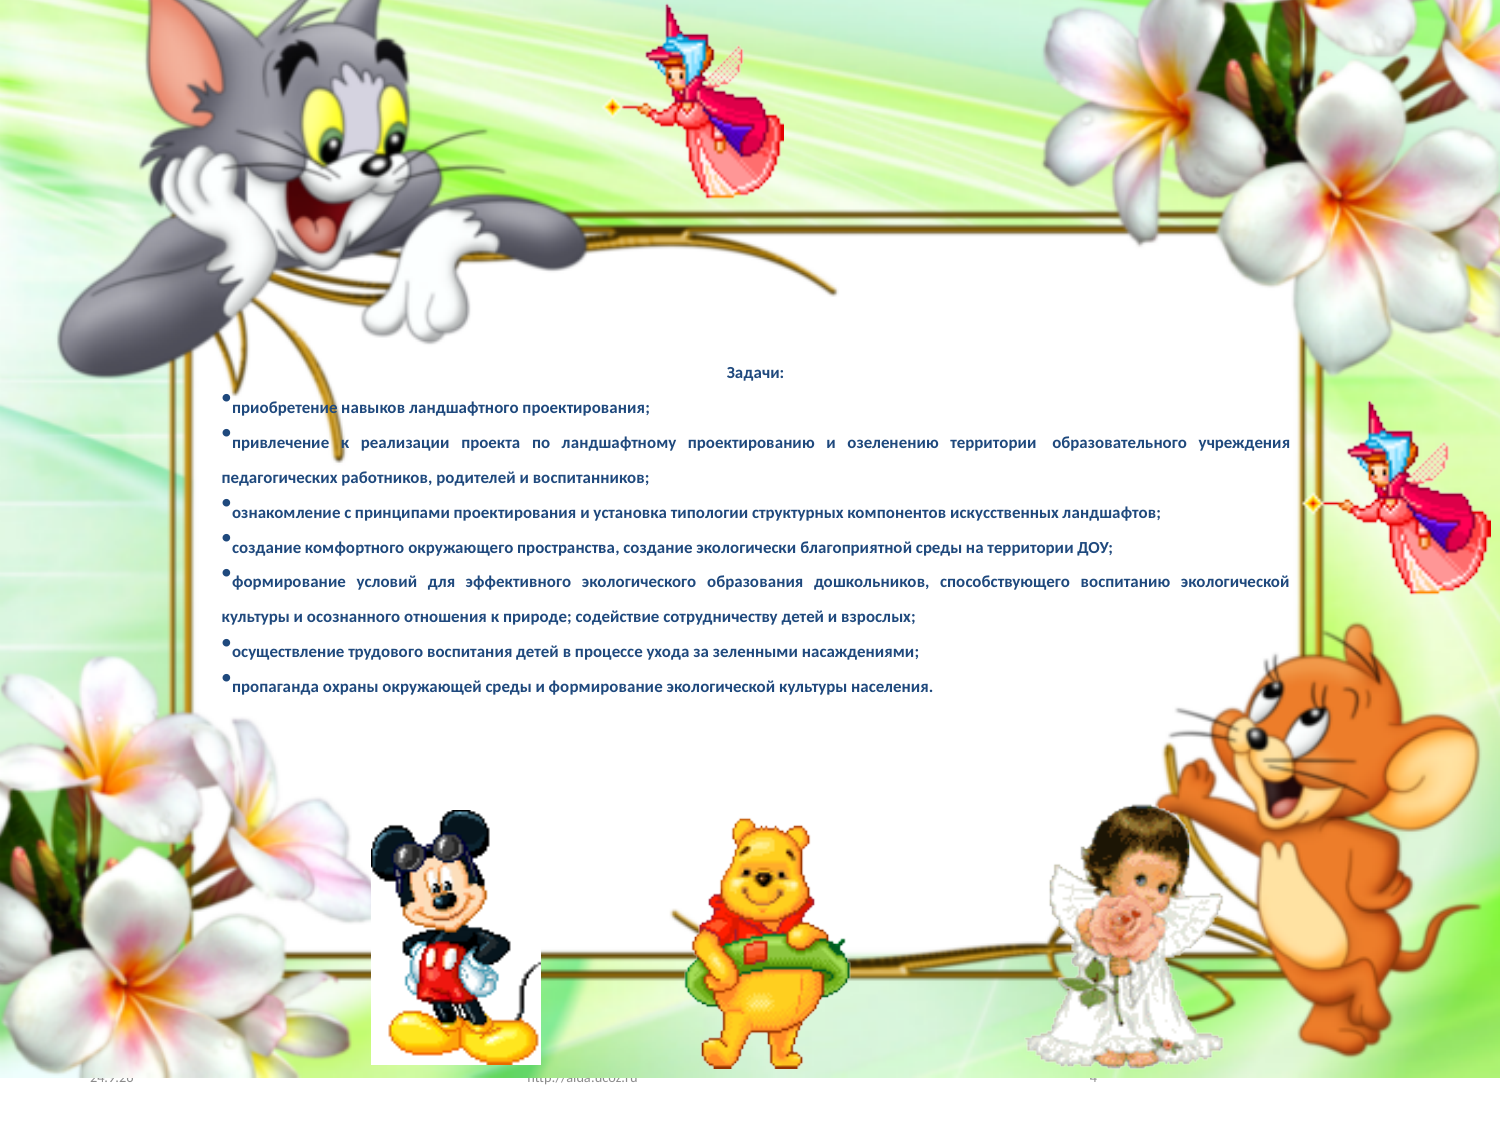

Задачи:
приобретение навыков ландшафтного проектирования;
привлечение к реализации проекта по ландшафтному проектированию и озеленению территории  образовательного учреждения педагогических работников, родителей и воспитанников;
ознакомление с принципами проектирования и установка типологии структурных компонентов искусственных ландшафтов;
создание комфортного окружающего пространства, создание экологически благоприятной среды на территории ДОУ;
формирование условий для эффективного экологического образования дошкольников, способствующего воспитанию экологической культуры и осознанного отношения к природе; содействие сотрудничеству детей и взрослых;
осуществление трудового воспитания детей в процессе ухода за зеленными насаждениями;
пропаганда охраны окружающей среды и формирование экологической культуры населения.
http://aida.ucoz.ru